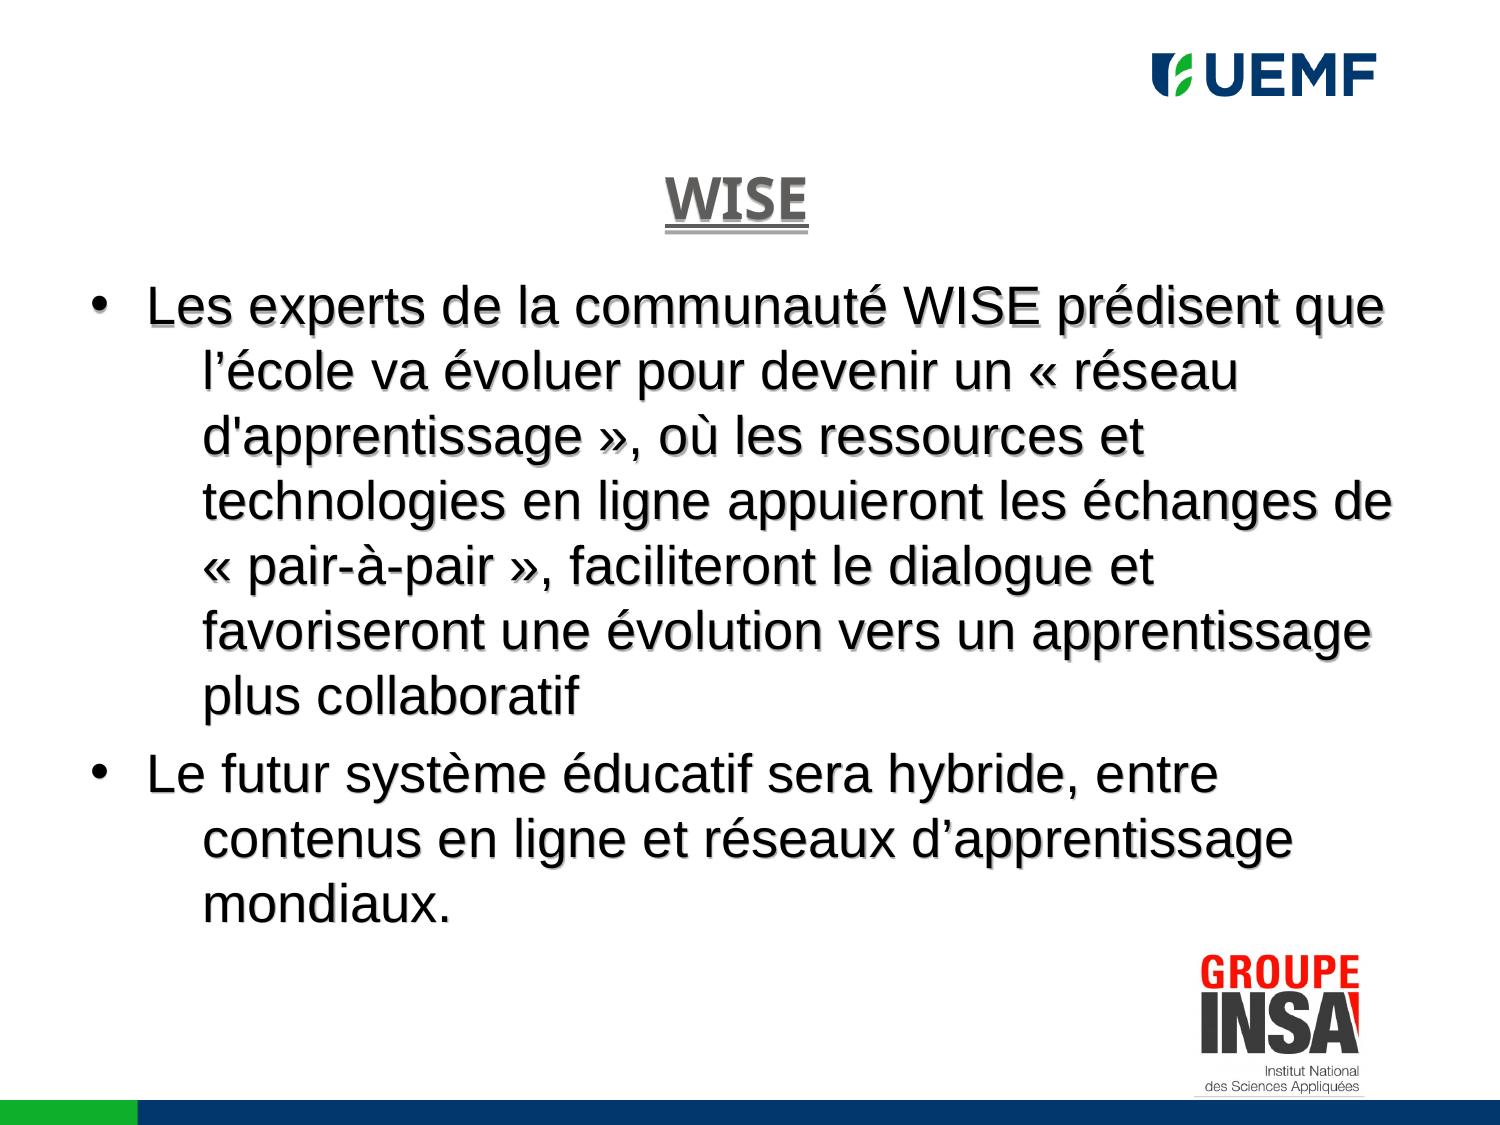

# WISE
Les experts de la communauté WISE prédisent que l’école va évoluer pour devenir un « réseau d'apprentissage », où les ressources et technologies en ligne appuieront les échanges de « pair-à-pair », faciliteront le dialogue et favoriseront une évolution vers un apprentissage plus collaboratif
Le futur système éducatif sera hybride, entre contenus en ligne et réseaux d’apprentissage mondiaux.